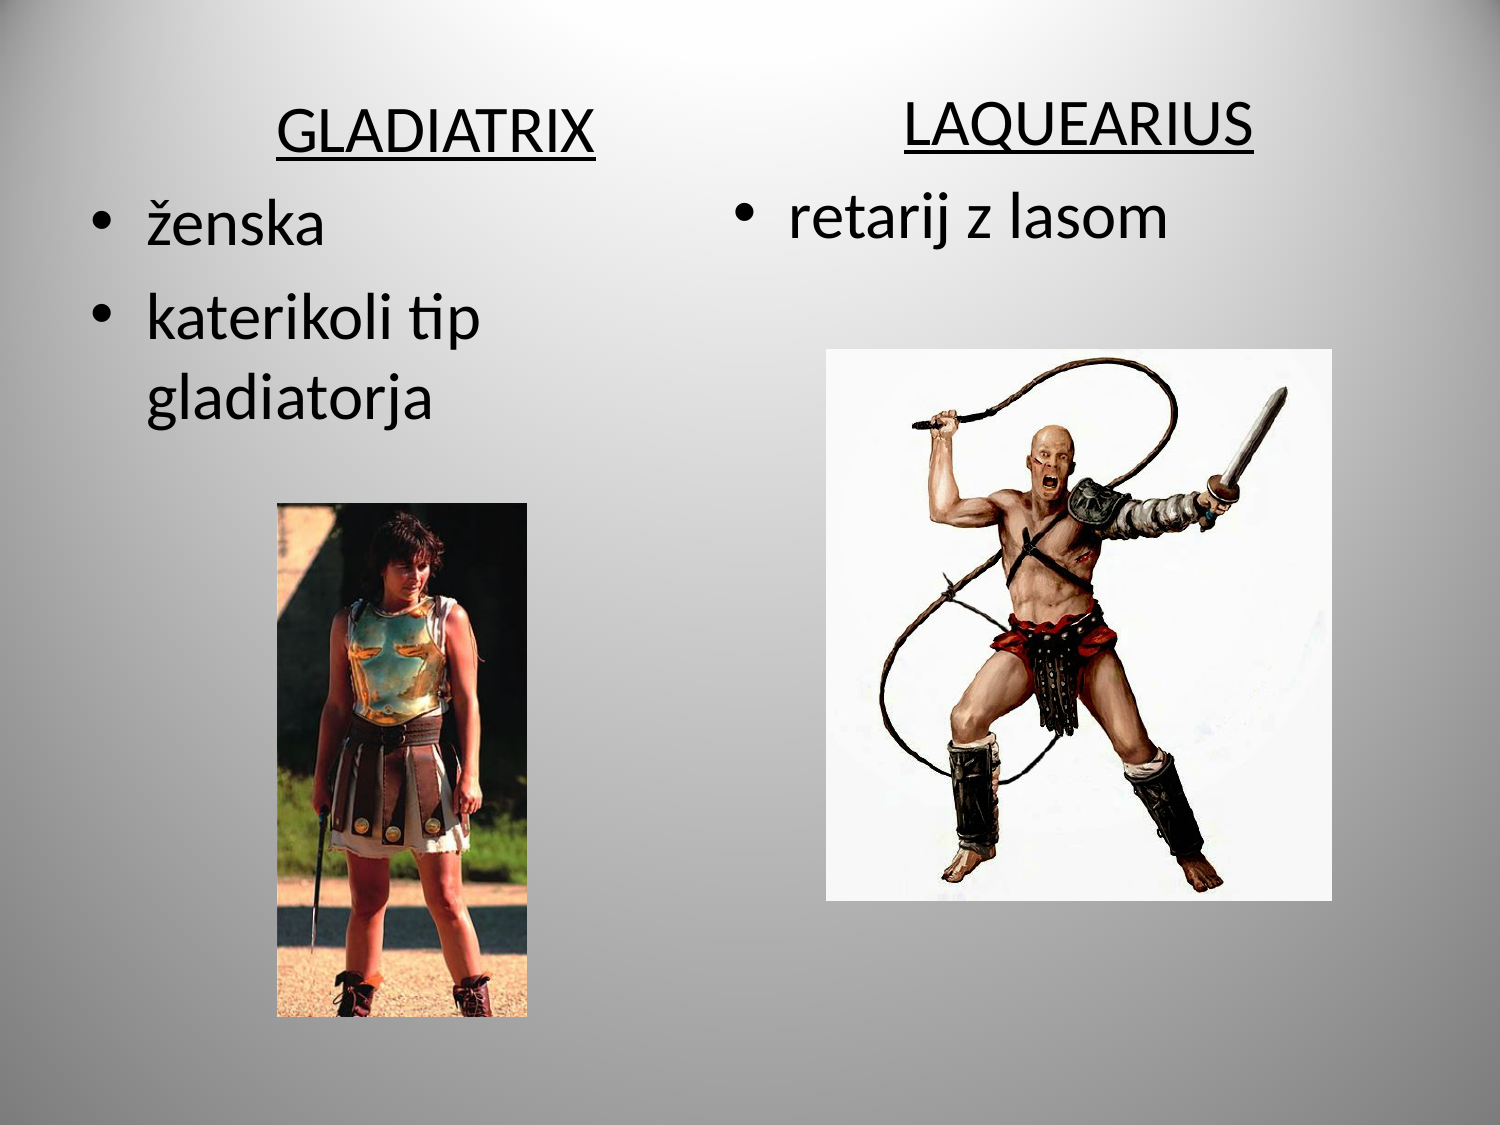

LAQUEARIUS
retarij z lasom
# GLADIATRIX
ženska
katerikoli tip gladiatorja